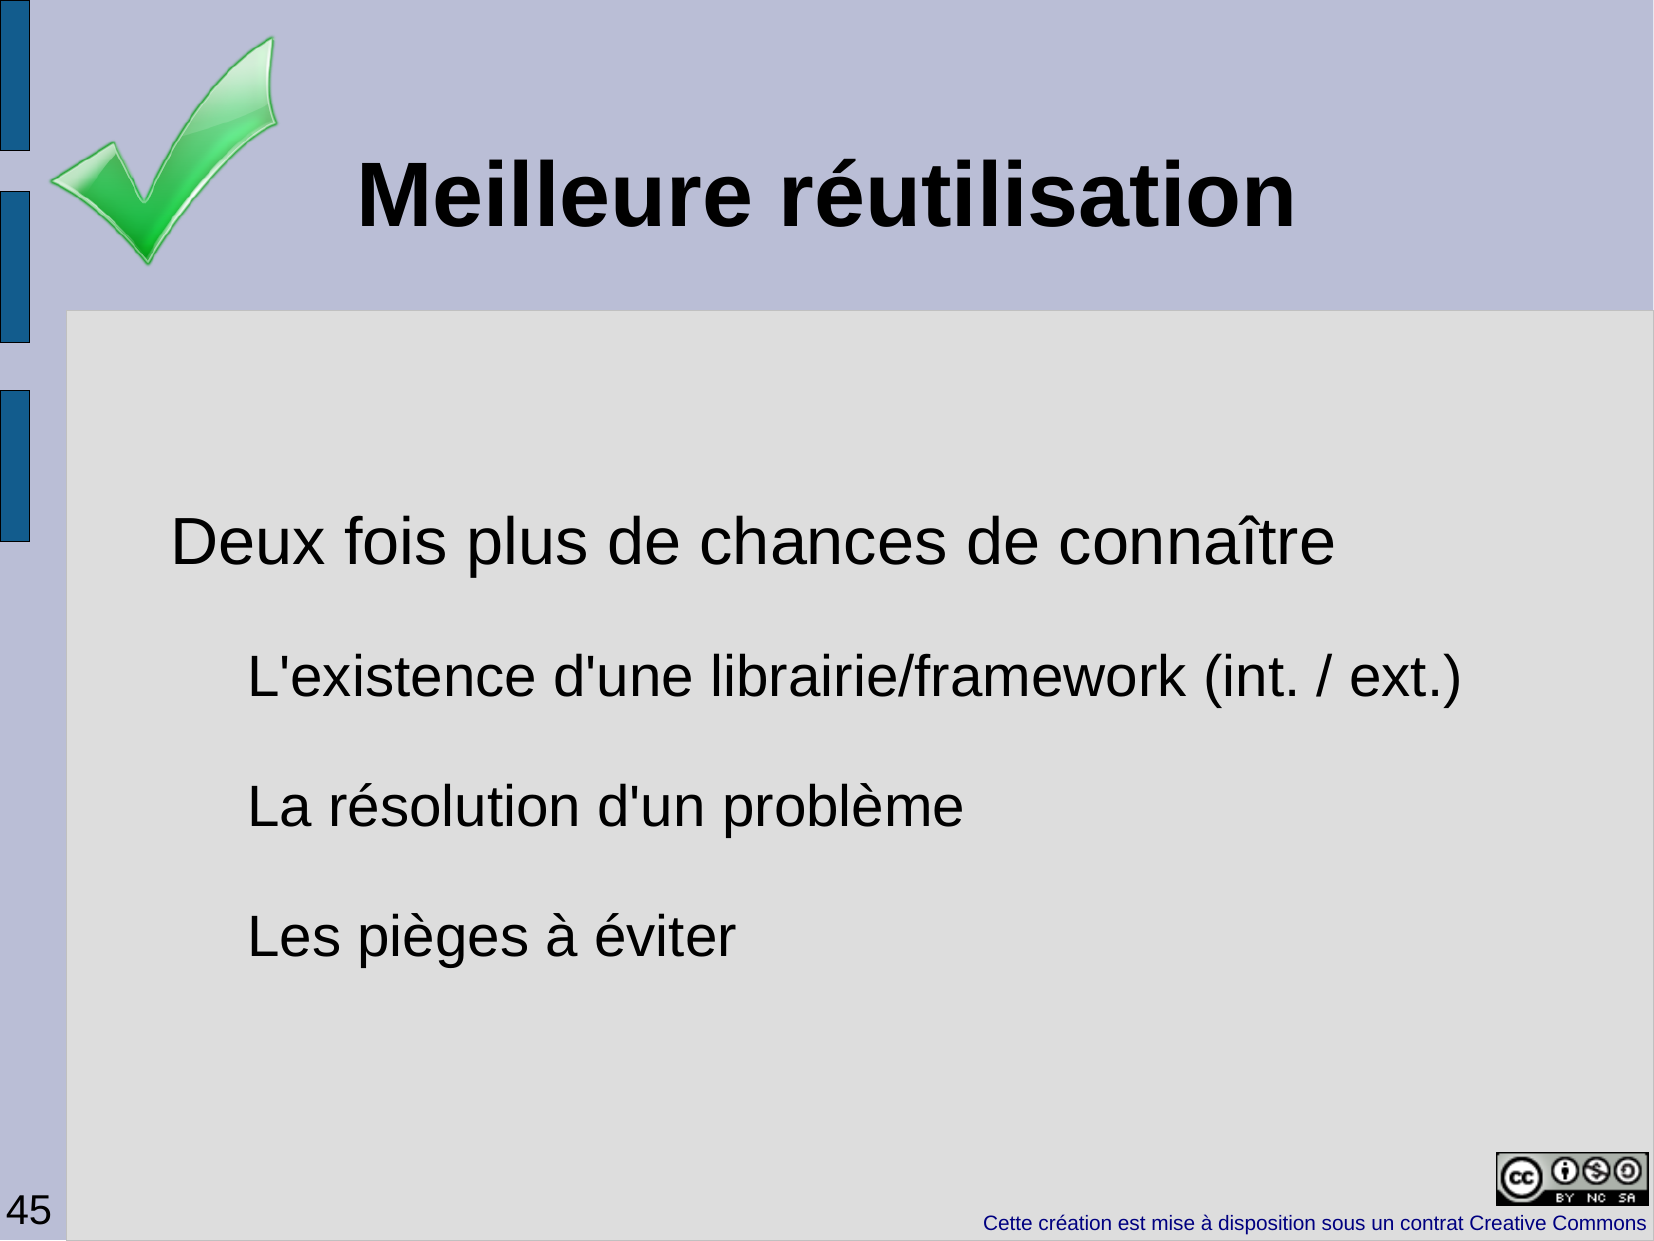

# Meilleure réutilisation
Deux fois plus de chances de connaître
L'existence d'une librairie/framework (int. / ext.)
La résolution d'un problème
Les pièges à éviter